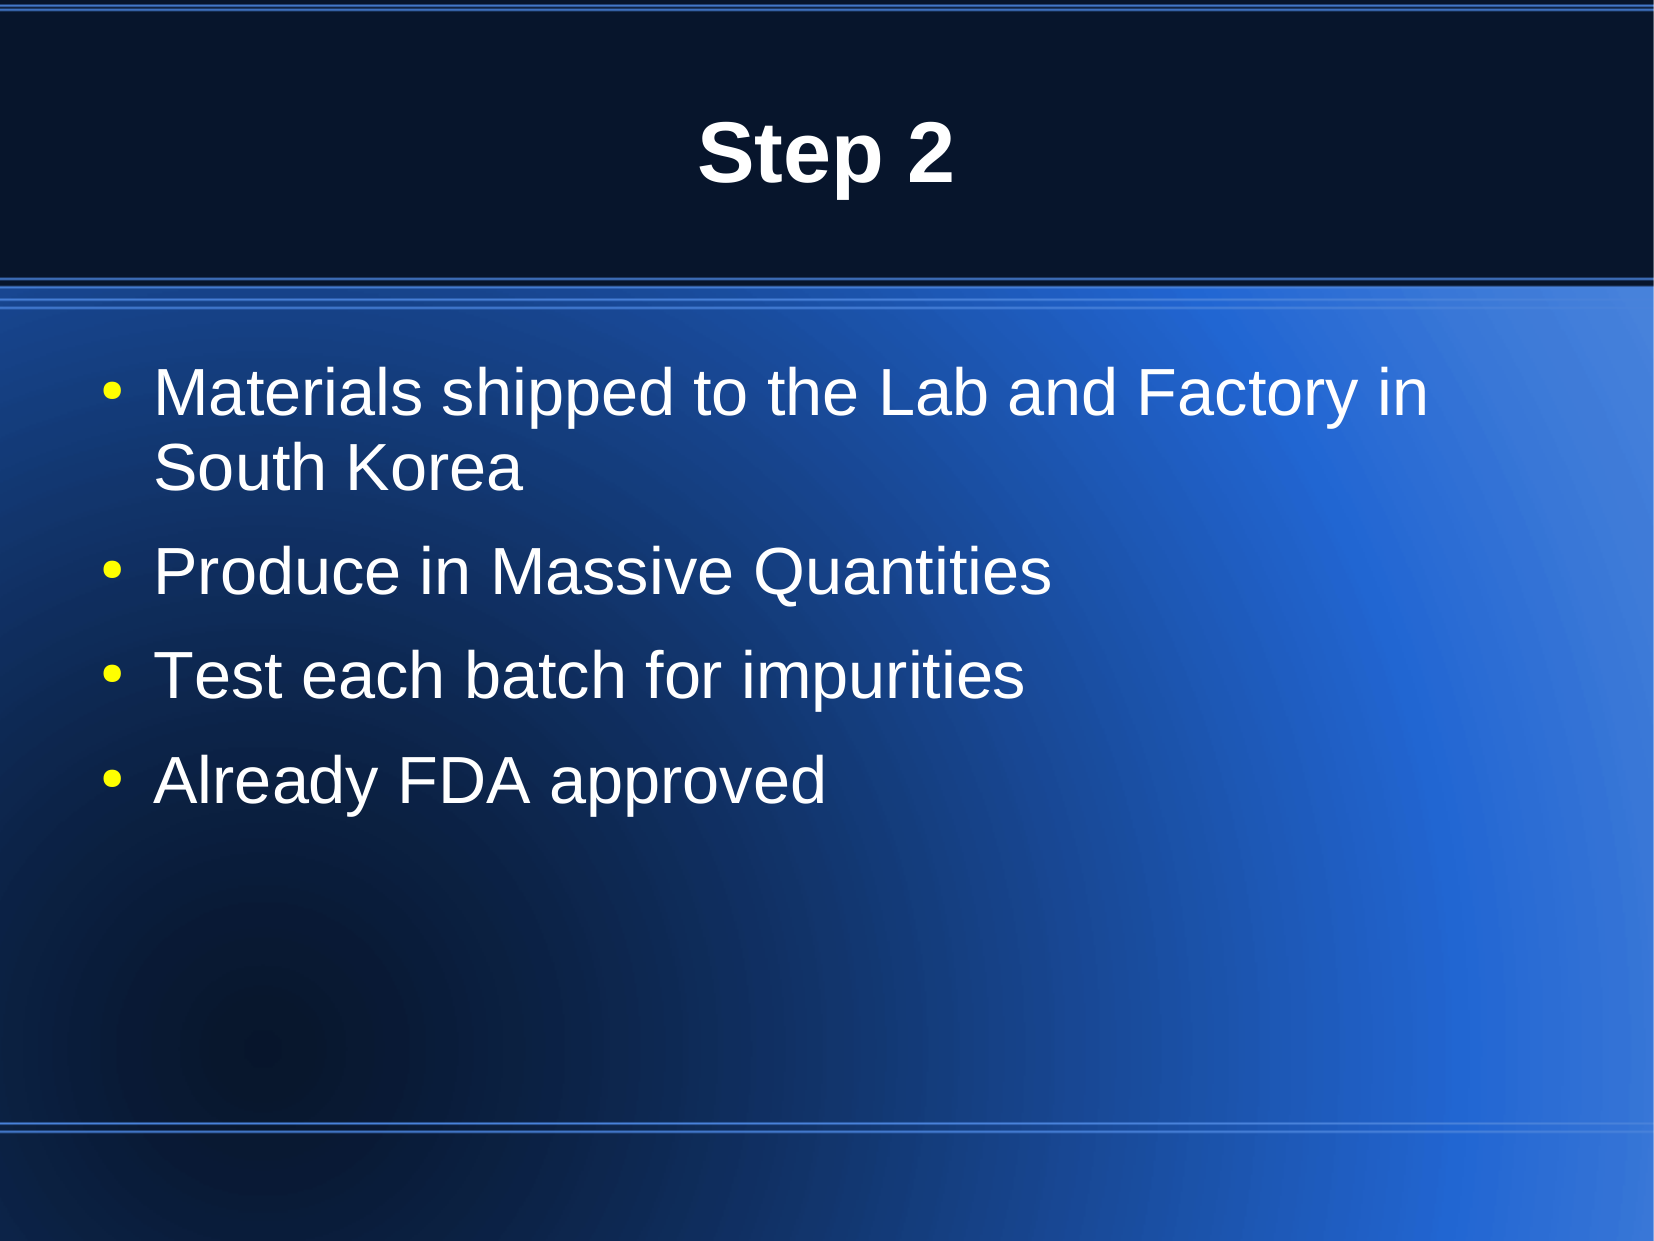

# Step 2
Materials shipped to the Lab and Factory in South Korea
Produce in Massive Quantities
Test each batch for impurities
Already FDA approved